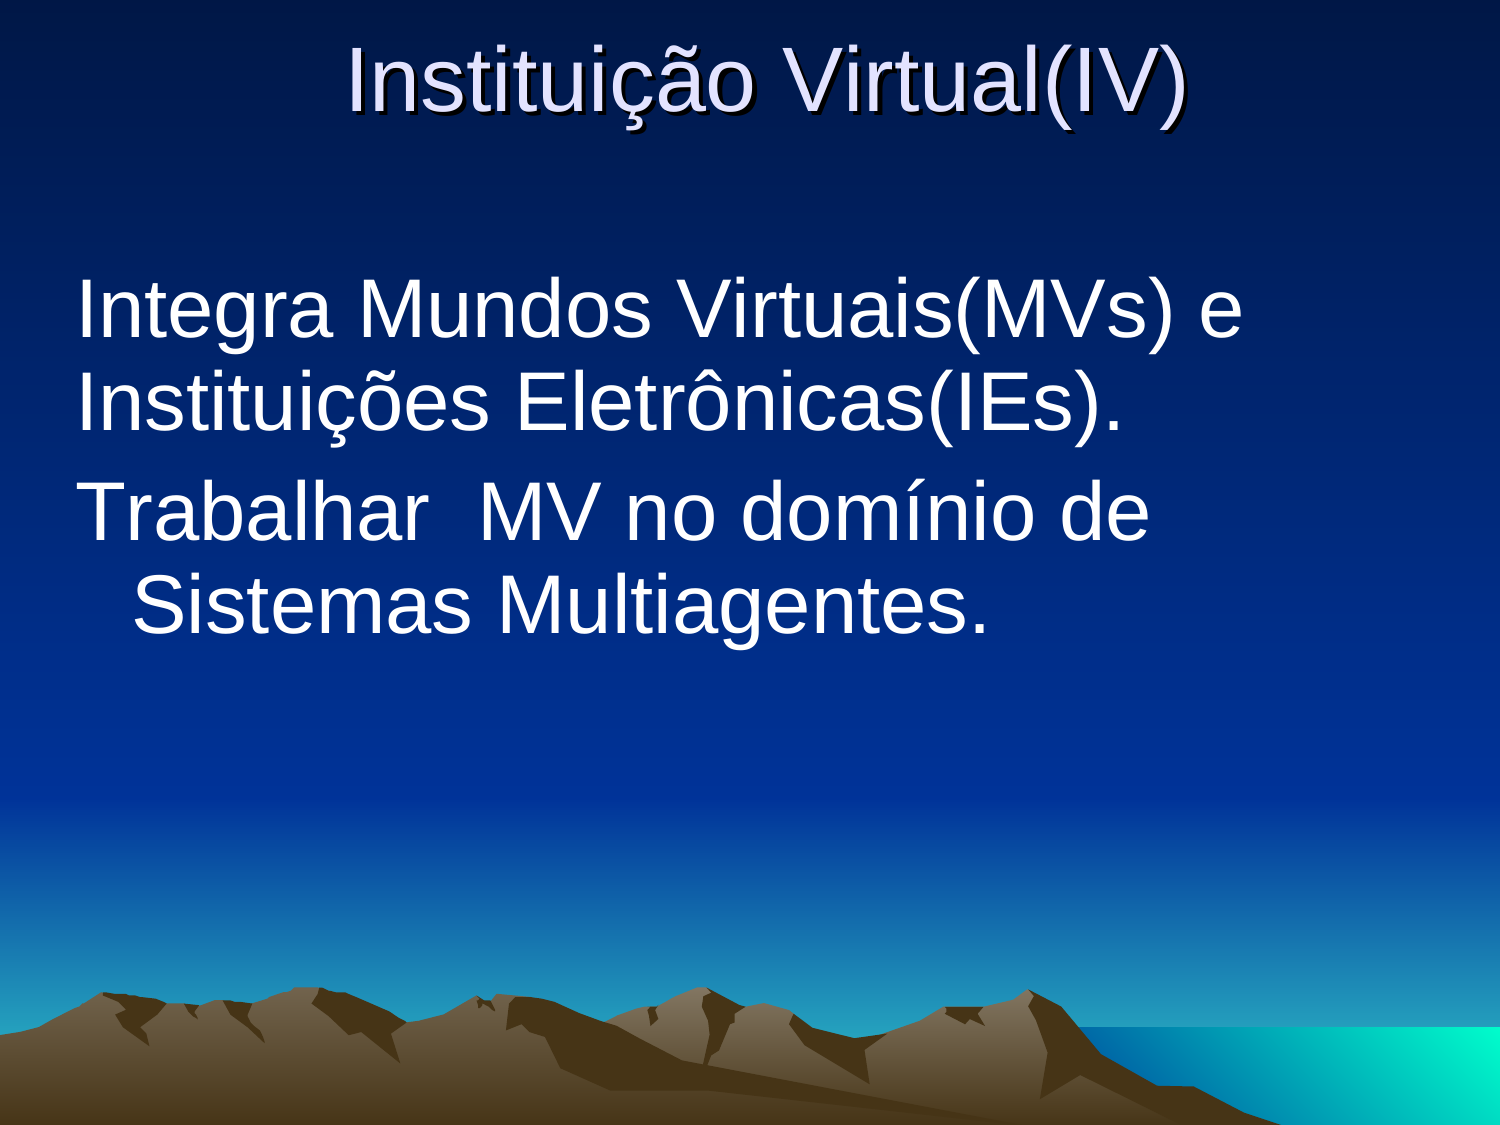

# Instituição Virtual(IV)
Integra Mundos Virtuais(MVs) e Instituições Eletrônicas(IEs).
Trabalhar MV no domínio de Sistemas Multiagentes.